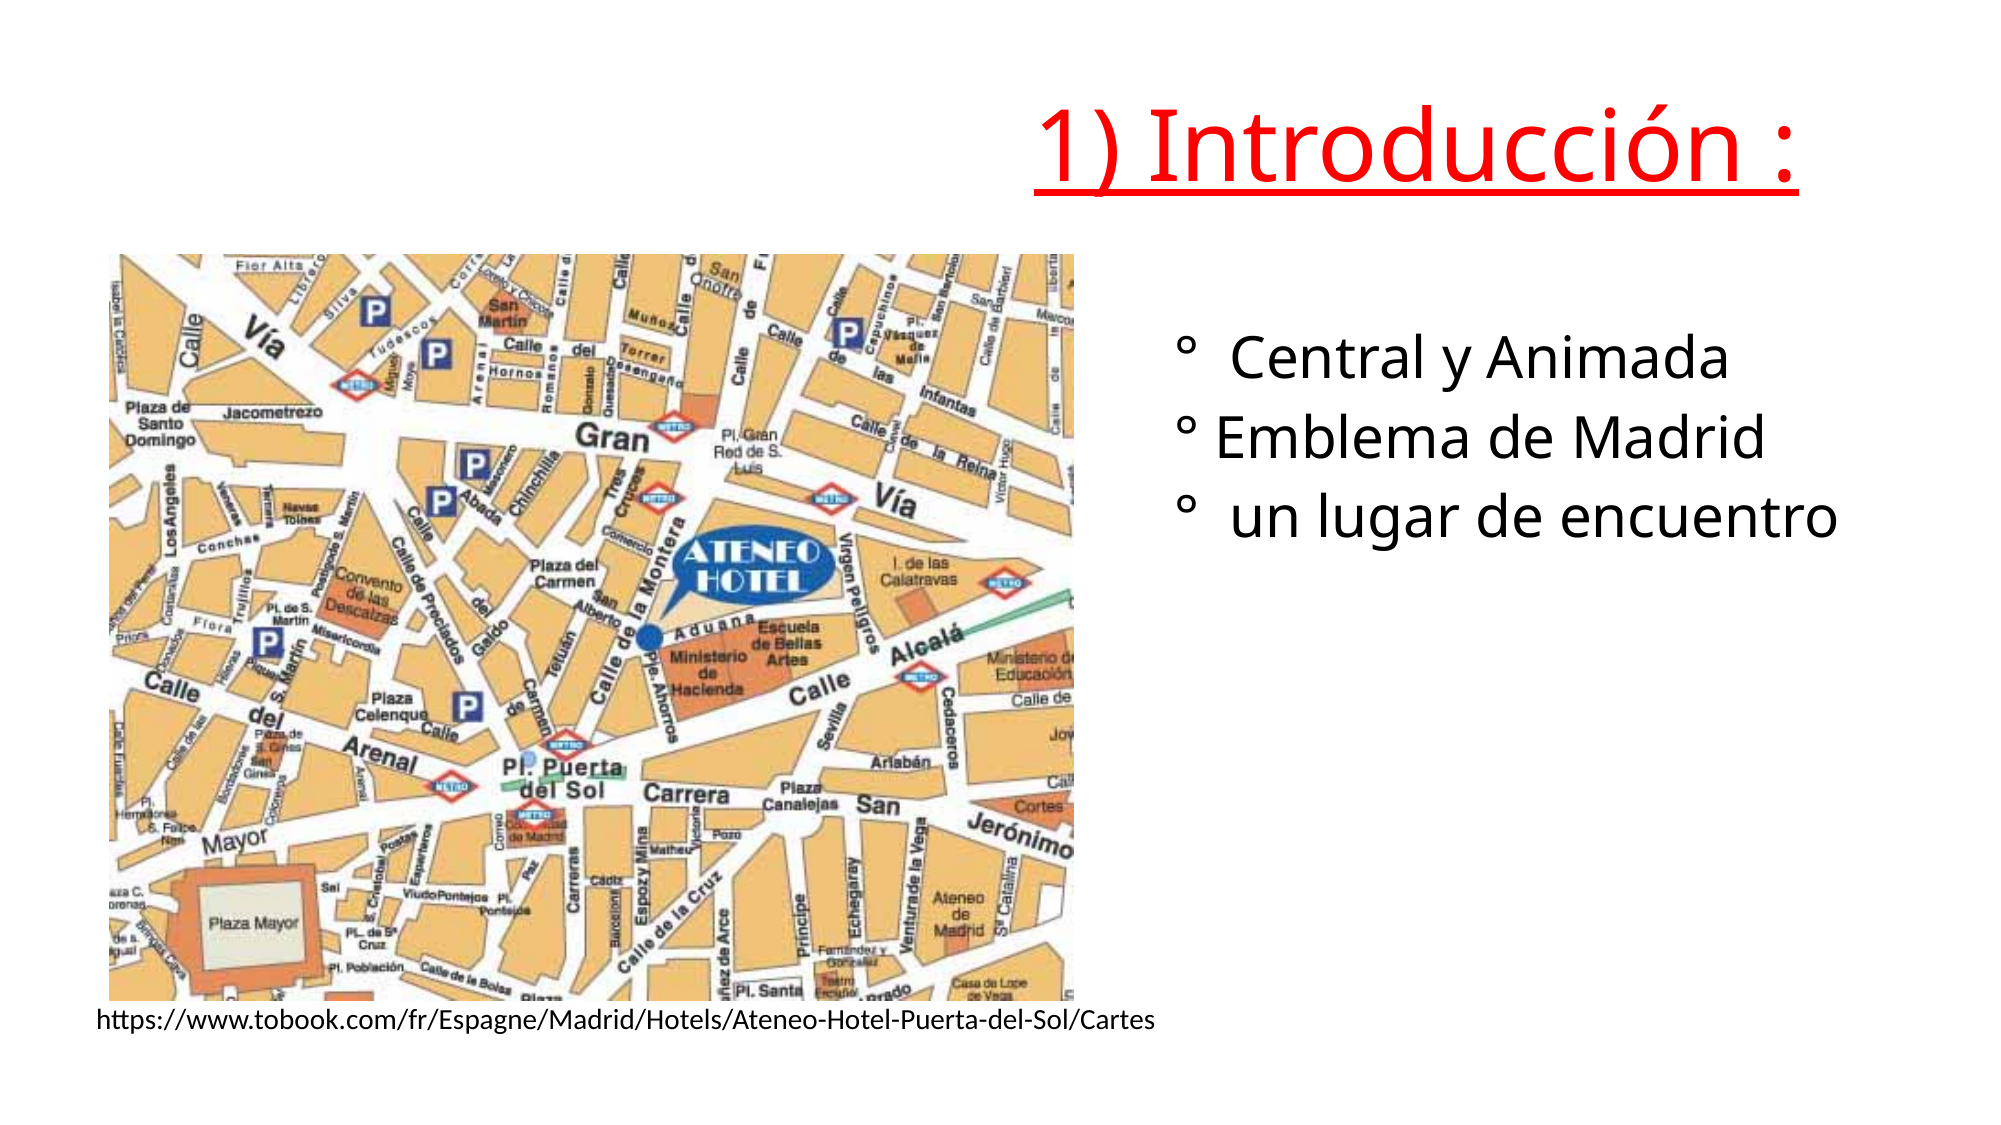

# 1) Introducción :
° Central y Animada
° Emblema de Madrid
° un lugar de encuentro
https://www.tobook.com/fr/Espagne/Madrid/Hotels/Ateneo-Hotel-Puerta-del-Sol/Cartes